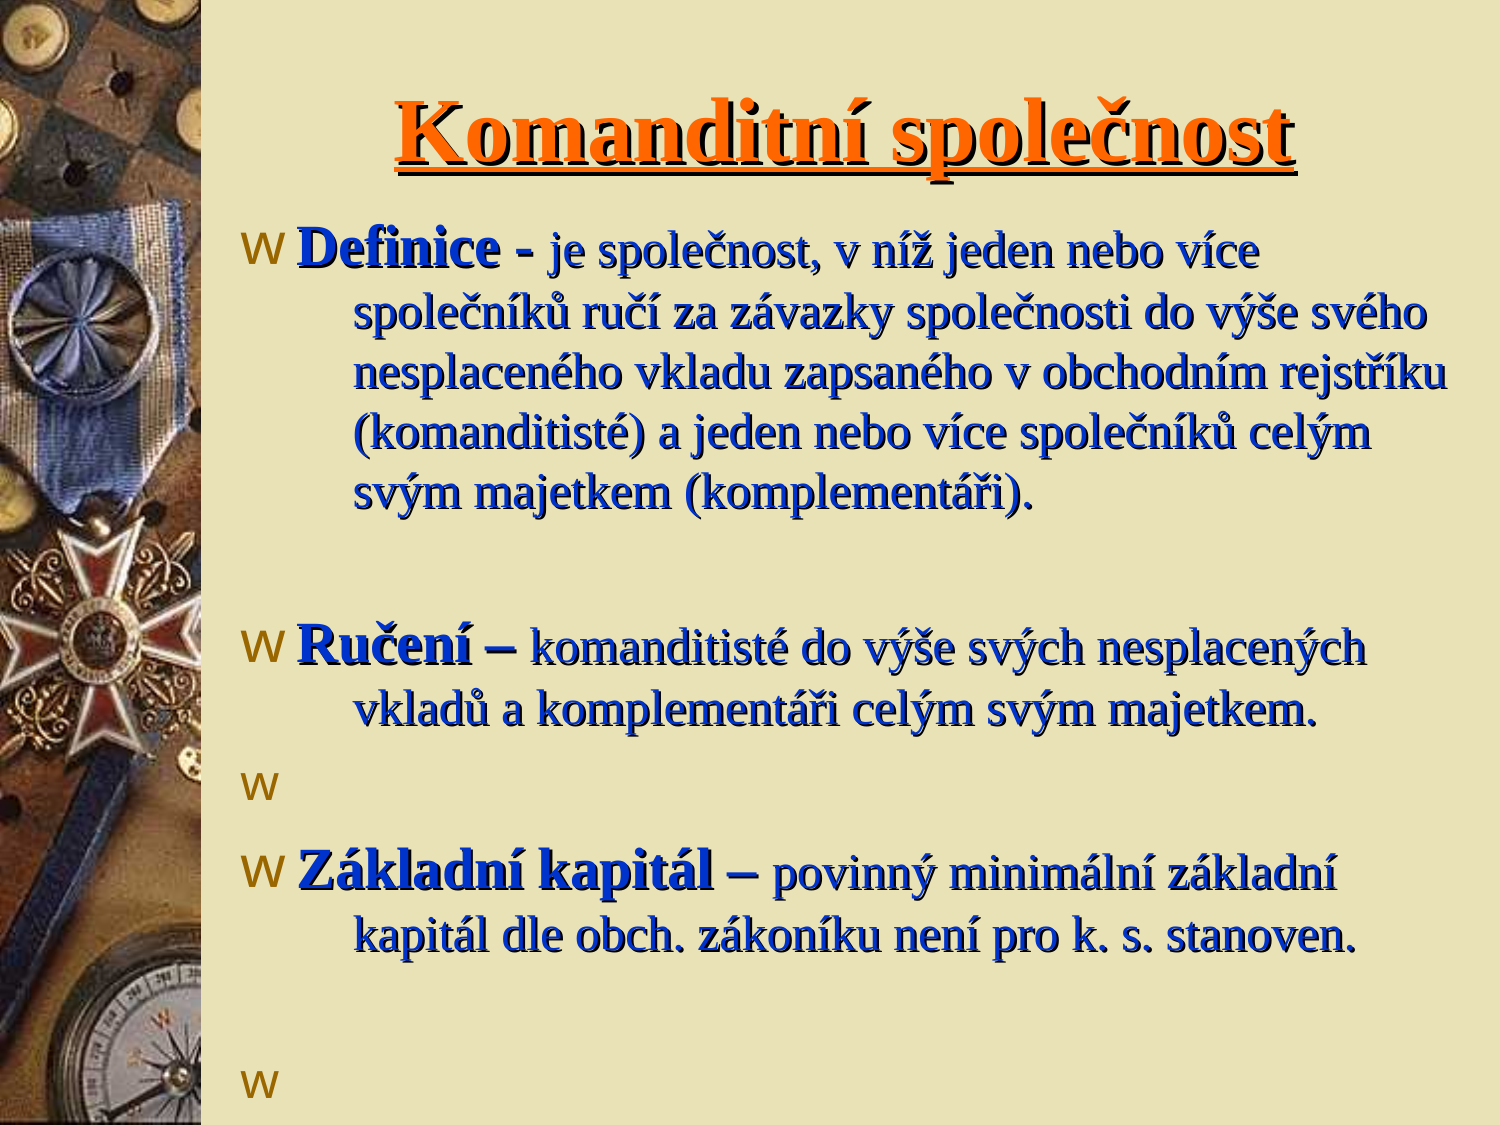

# Komanditní společnost
Definice - je společnost, v níž jeden nebo více společníků ručí za závazky společnosti do výše svého nesplaceného vkladu zapsaného v obchodním rejstříku (komanditisté) a jeden nebo více společníků celým svým majetkem (komplementáři).
Ručení – komanditisté do výše svých nesplacených vkladů a komplementáři celým svým majetkem.
Základní kapitál – povinný minimální základní kapitál dle obch. zákoníku není pro k. s. stanoven.